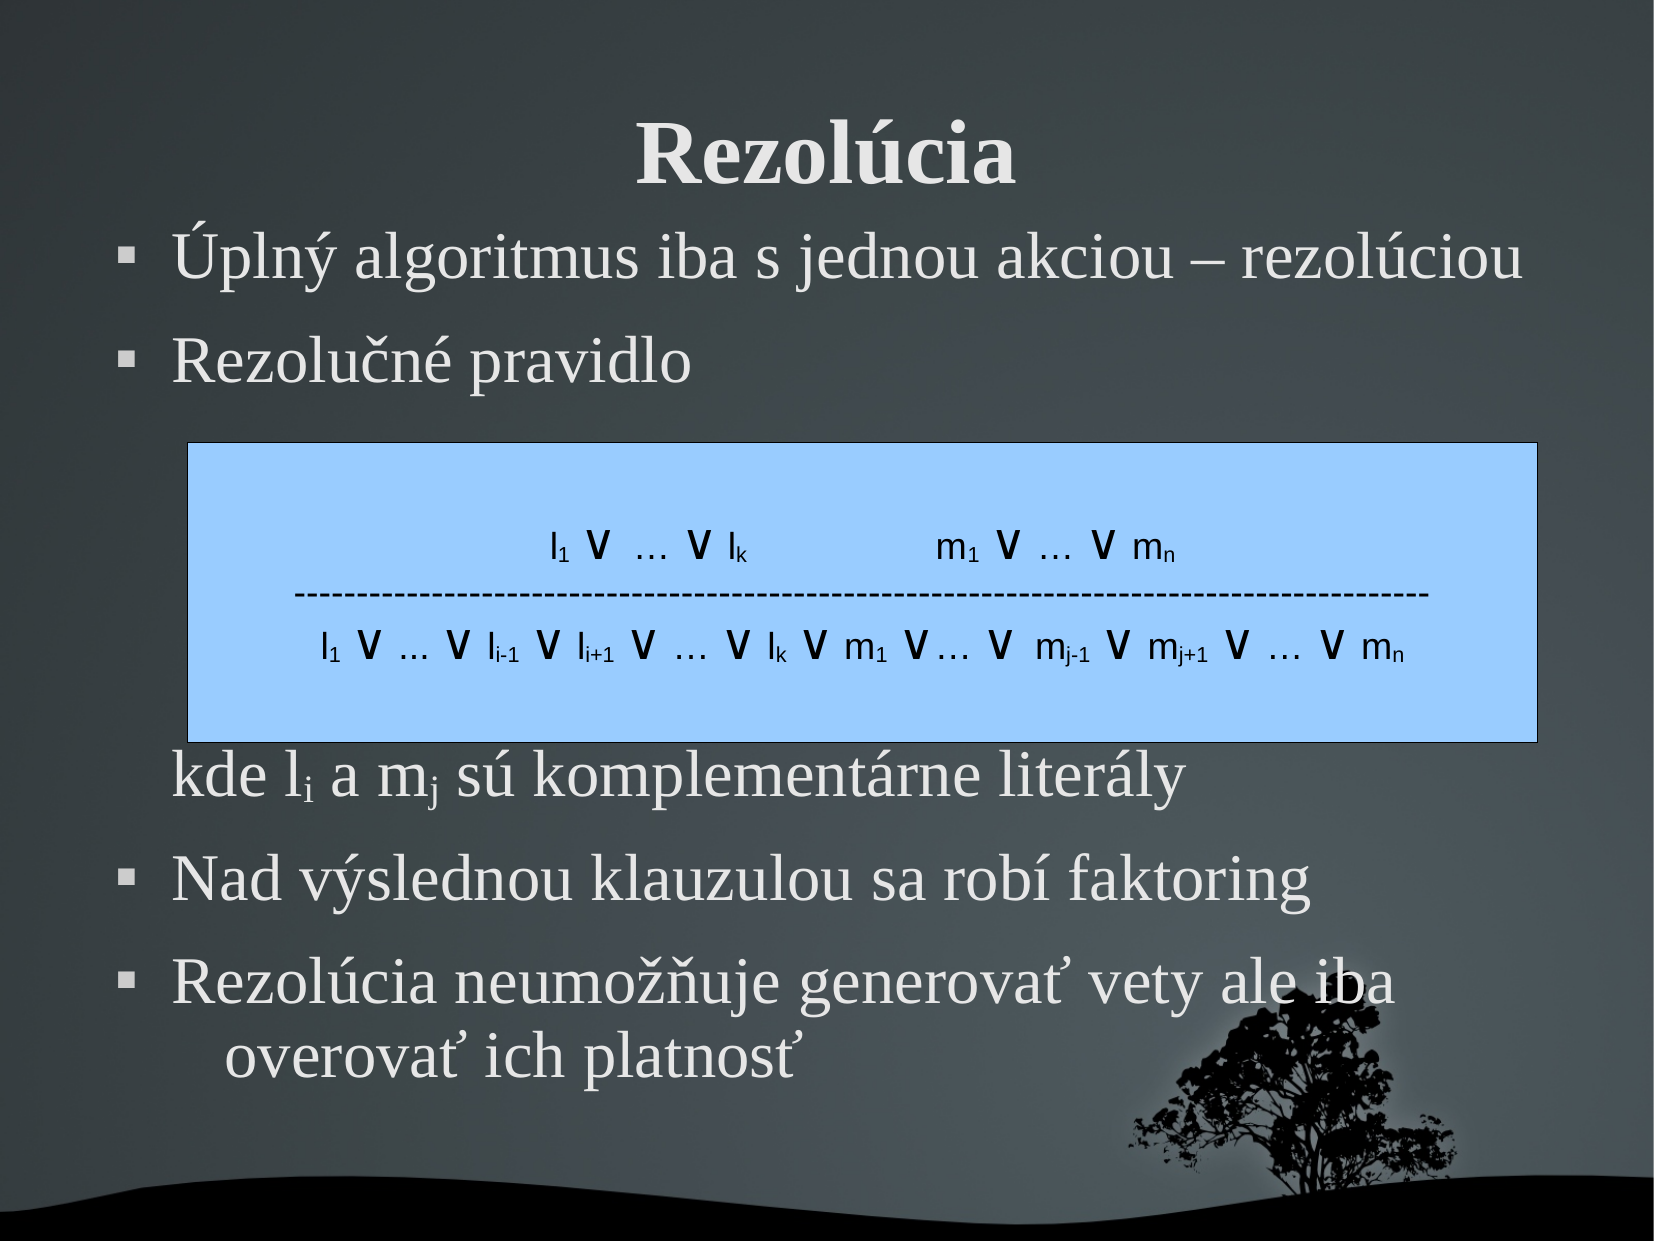

# Rezolúcia
Úplný algoritmus iba s jednou akciou – rezolúciou
Rezolučné pravidlo
kde li a mj sú komplementárne literály
Nad výslednou klauzulou sa robí faktoring
Rezolúcia neumožňuje generovať vety ale iba overovať ich platnosť
l1 ∨ … ∨ lk m1 ∨ … ∨ mn
-------------------------------------------------------------------------------------------
l1 ∨ ... ∨ li-1 ∨ li+1 ∨ … ∨ lk ∨ m1 ∨… ∨ mj-1 ∨ mj+1 ∨ … ∨ mn